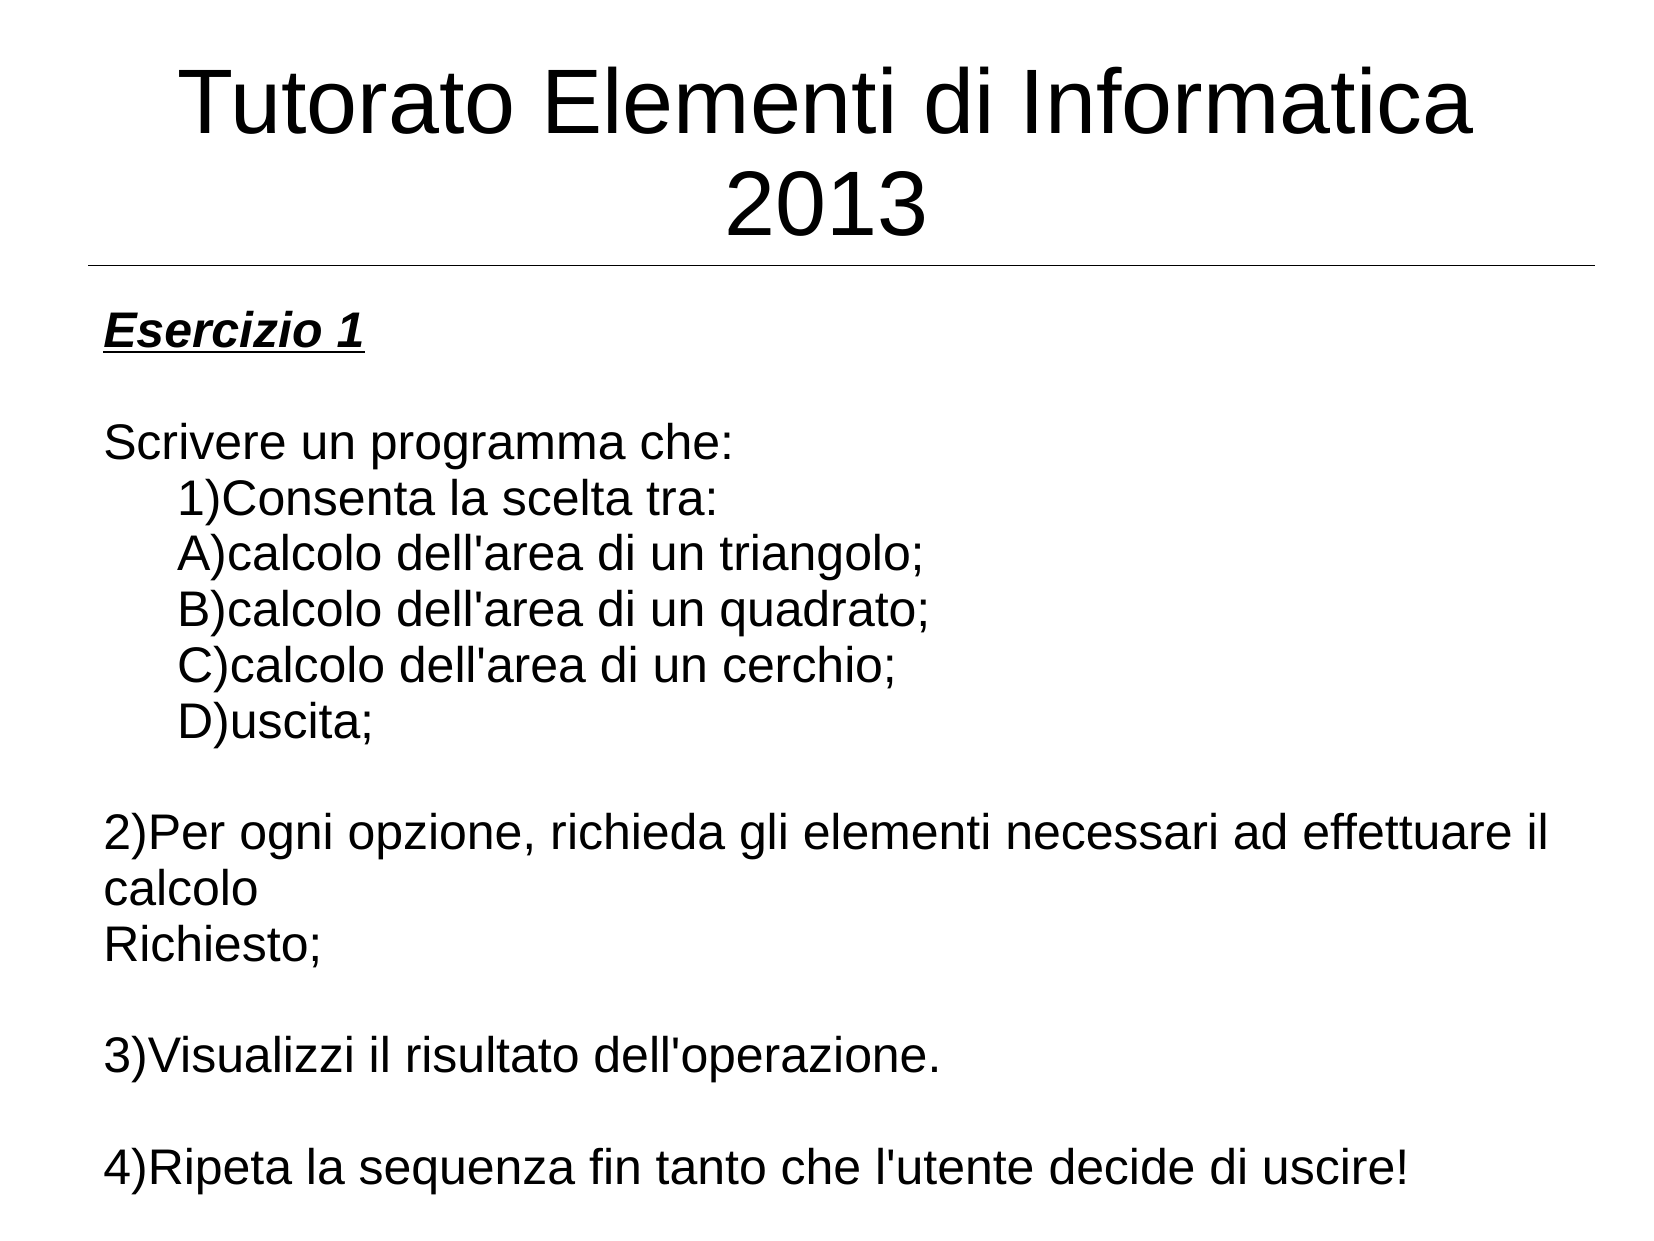

# Tutorato Elementi di Informatica 2013
Esercizio 1
Scrivere un programma che:
	1)Consenta la scelta tra:
	A)calcolo dell'area di un triangolo;
	B)calcolo dell'area di un quadrato;
	C)calcolo dell'area di un cerchio;
	D)uscita;
2)Per ogni opzione, richieda gli elementi necessari ad effettuare il calcolo
Richiesto;
3)Visualizzi il risultato dell'operazione.
4)Ripeta la sequenza fin tanto che l'utente decide di uscire!